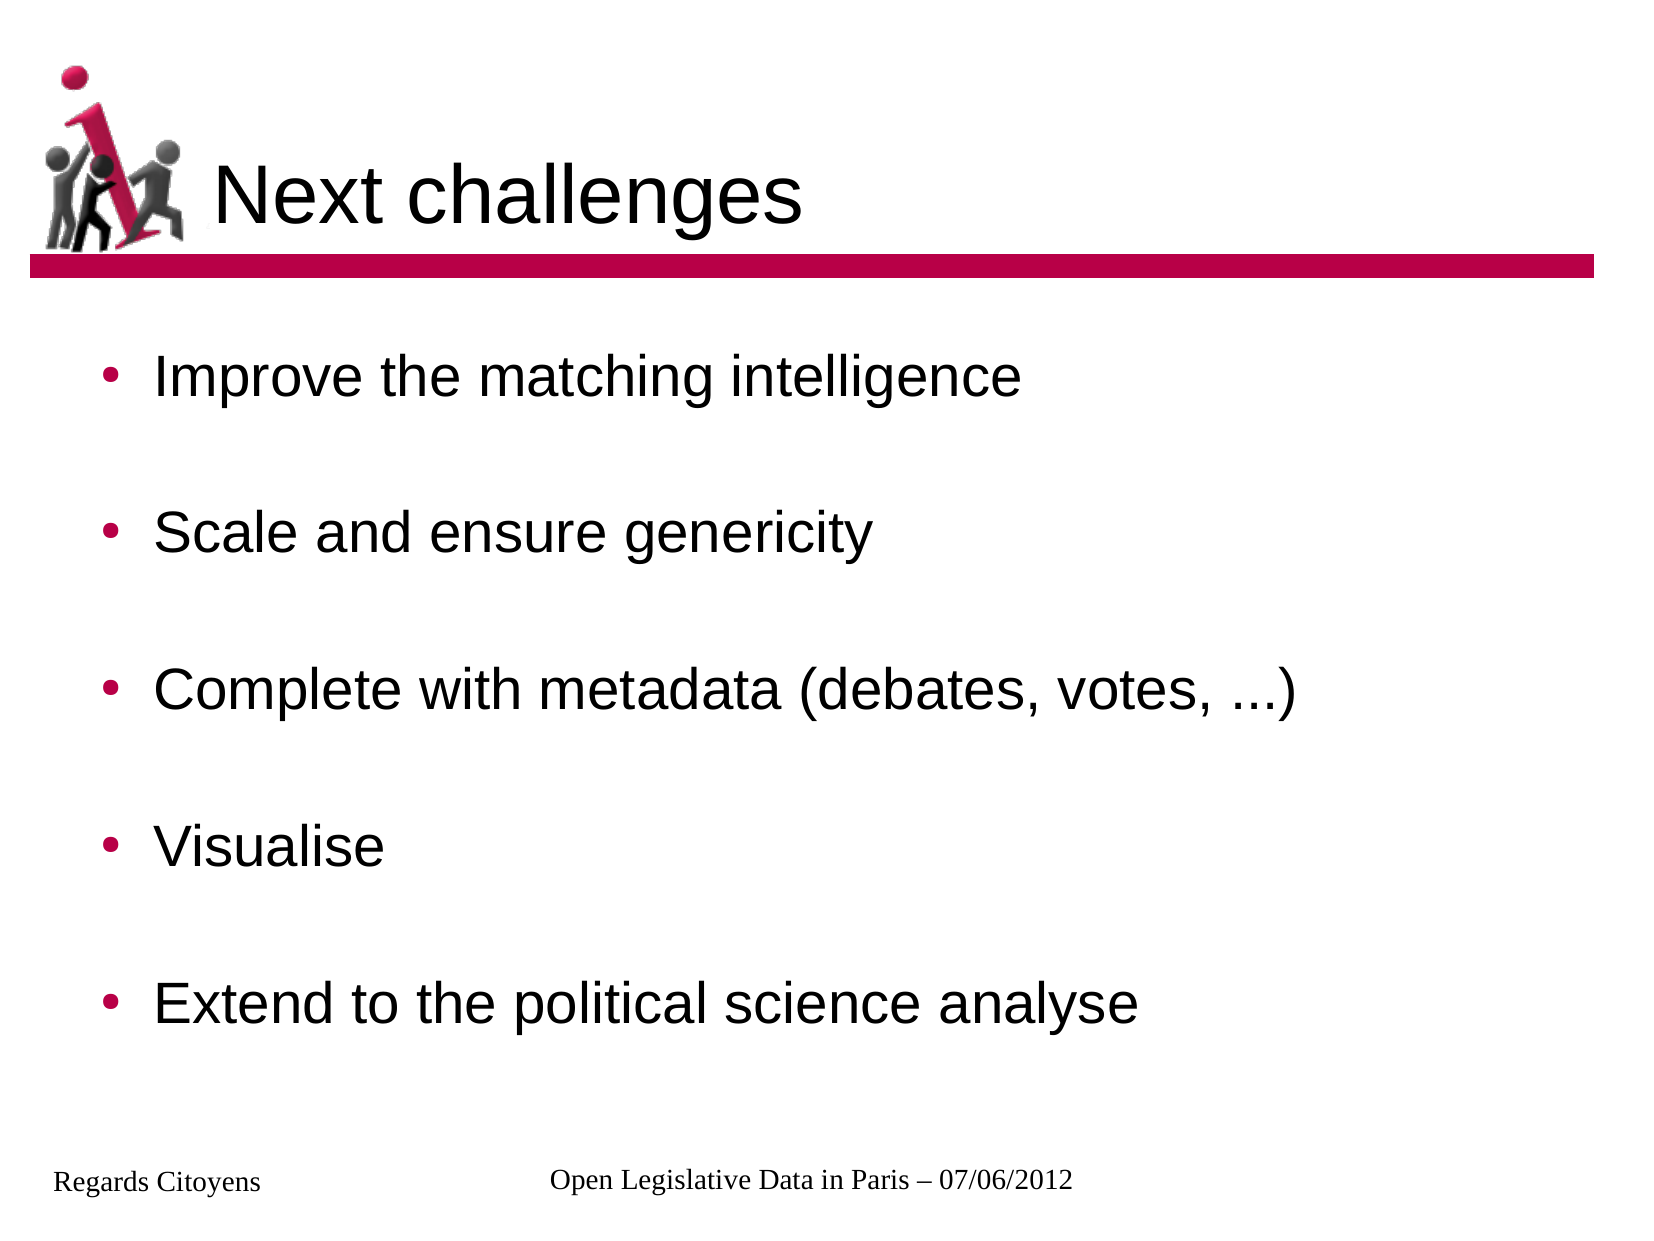

# Next challenges
Improve the matching intelligence
Scale and ensure genericity
Complete with metadata (debates, votes, ...)
Visualise
Extend to the political science analyse